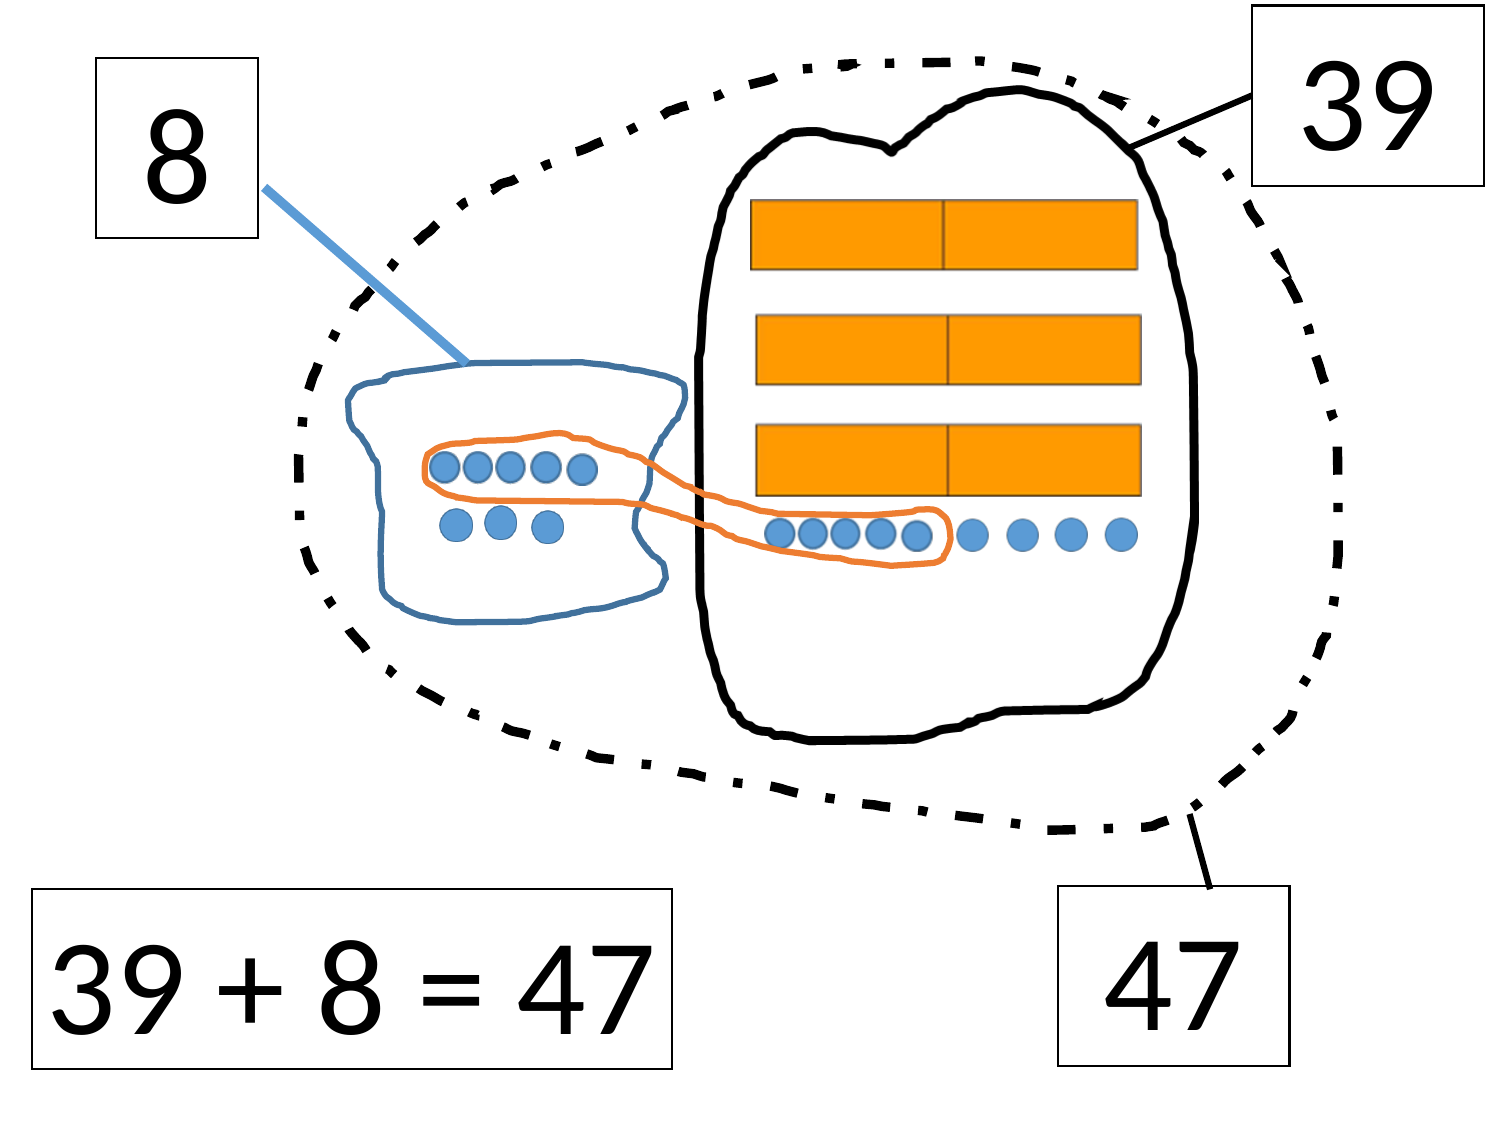

39
 8
 47
39 + 8 = 47